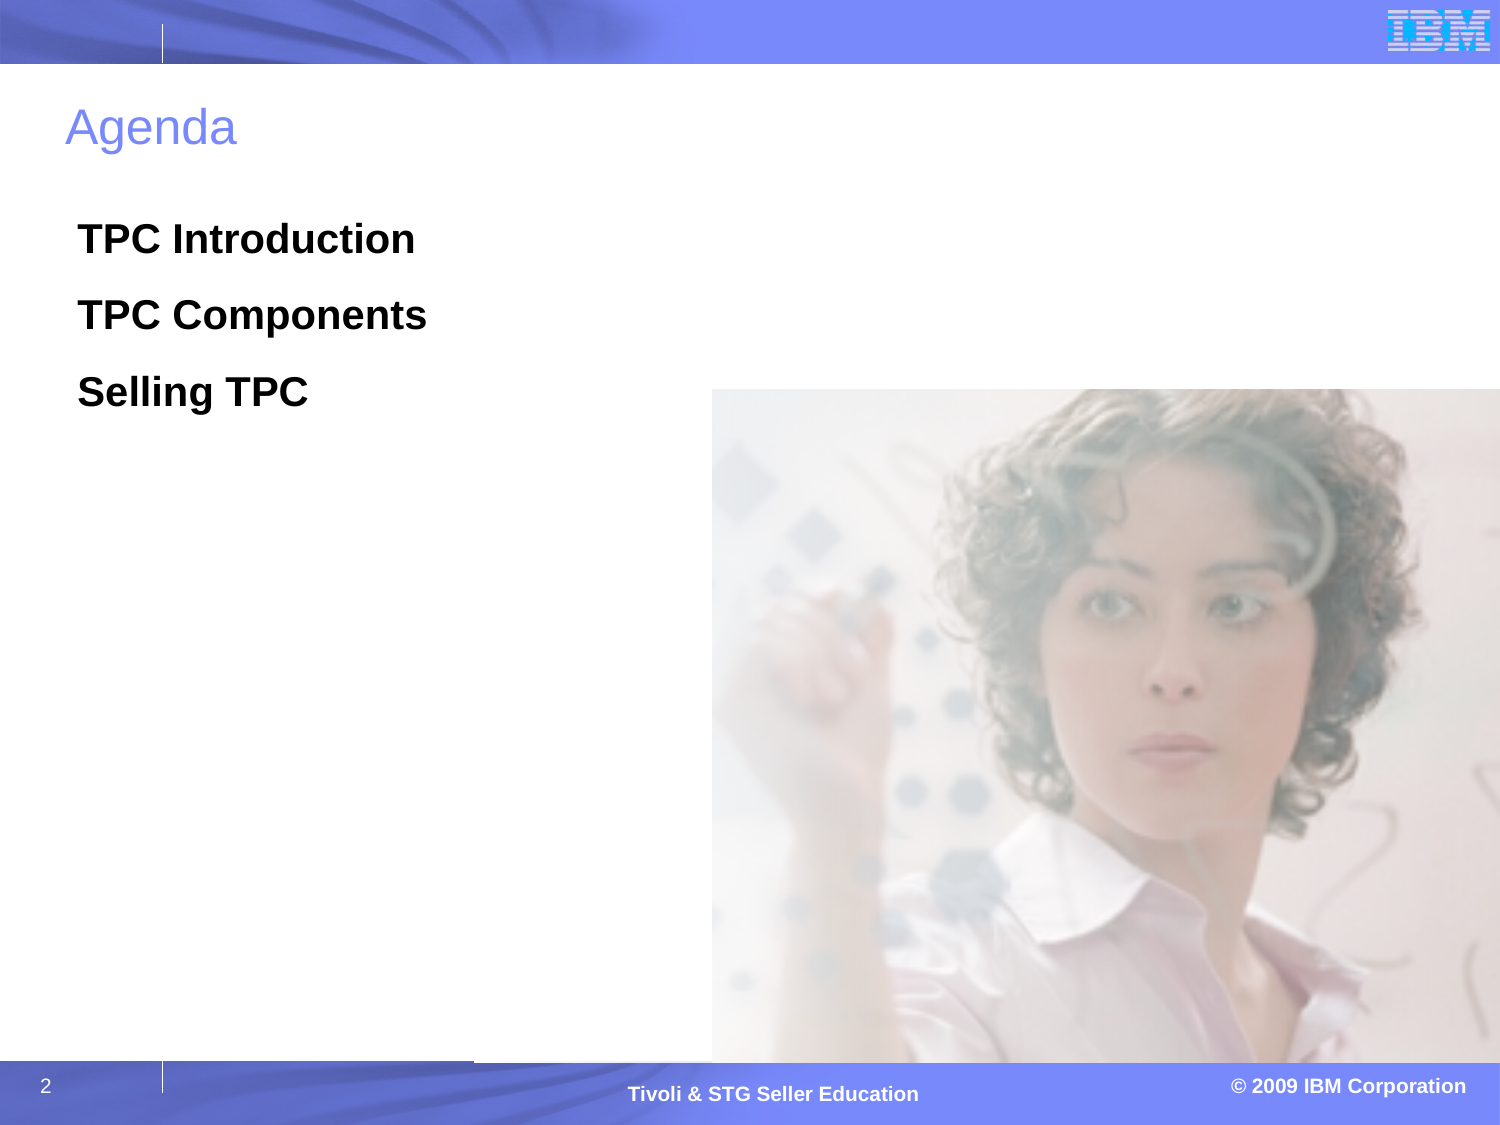

# Agenda
TPC Introduction
TPC Components
Selling TPC